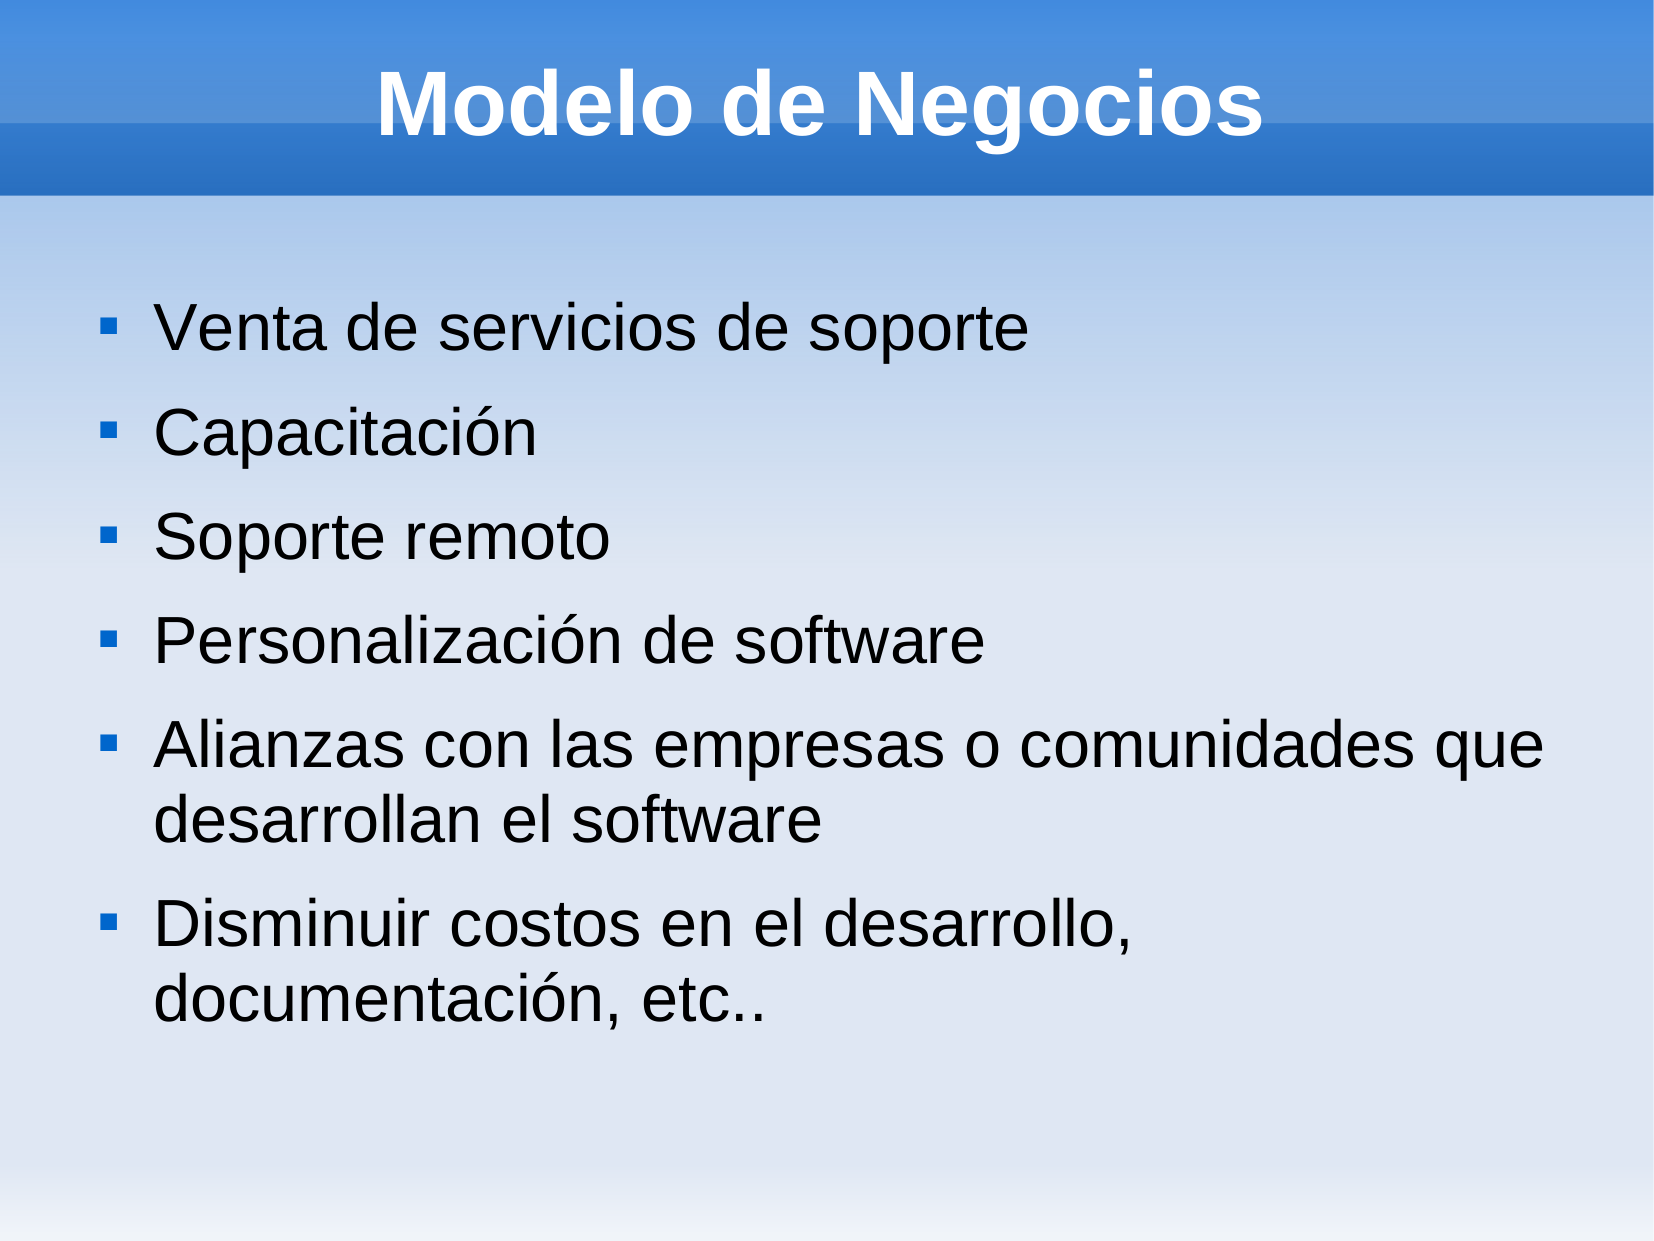

# Modelo de Negocios
Venta de servicios de soporte
Capacitación
Soporte remoto
Personalización de software
Alianzas con las empresas o comunidades que desarrollan el software
Disminuir costos en el desarrollo, documentación, etc..